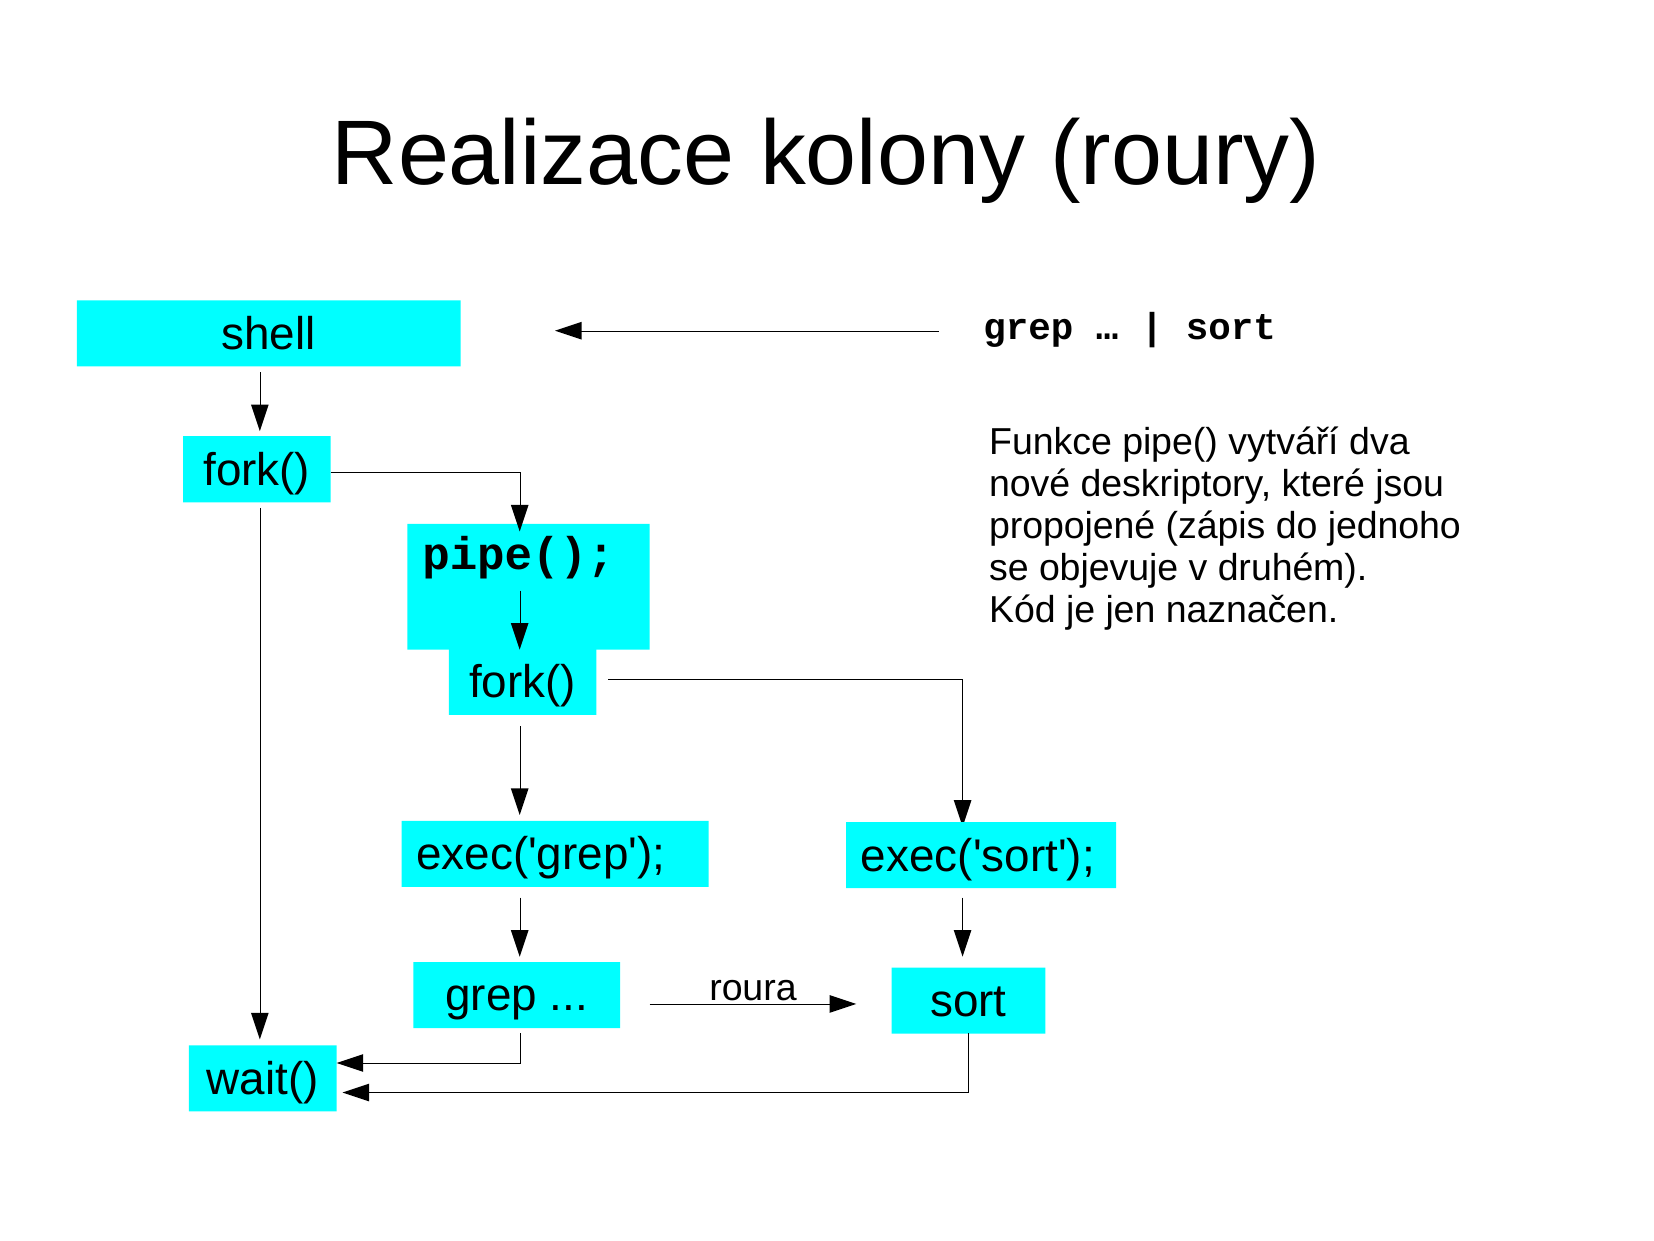

# Realizace kolony (roury)
shell
grep … | sort
Funkce pipe() vytváří dva nové deskriptory, které jsou propojené (zápis do jednoho se objevuje v druhém).
Kód je jen naznačen.
fork()
pipe();
fork()
exec('grep');
exec('sort');
roura
grep ...
sort
wait()